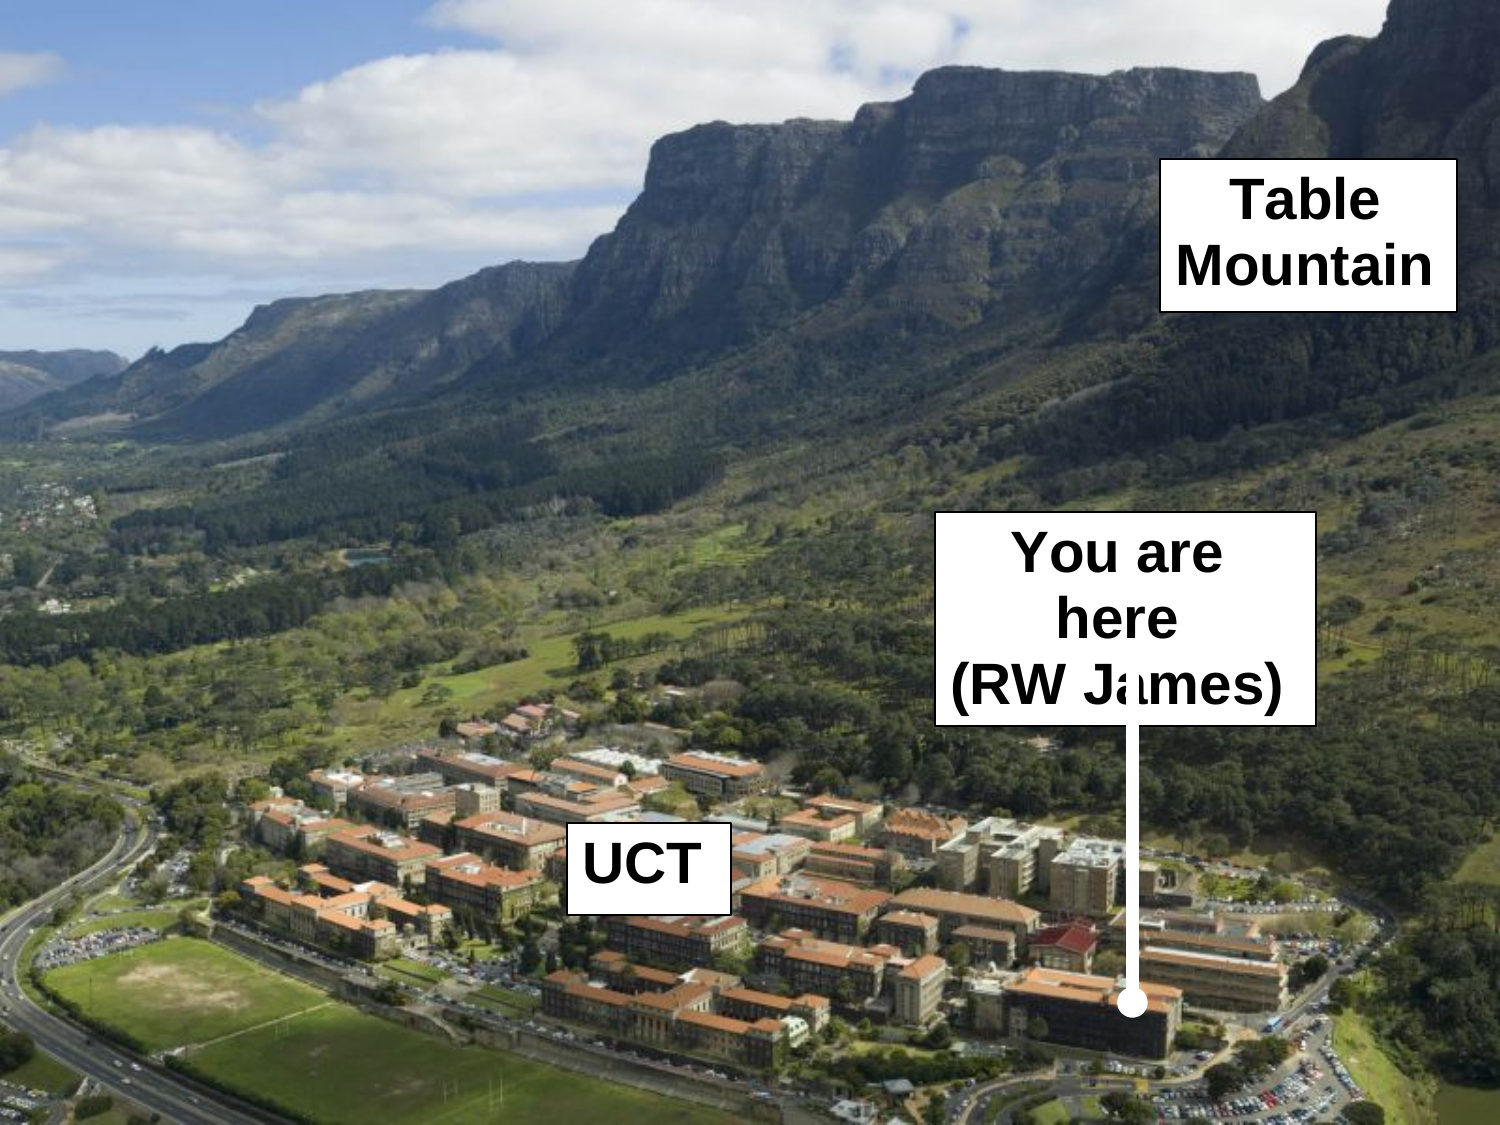

Table Mountain
You are here
(RW James)
UCT